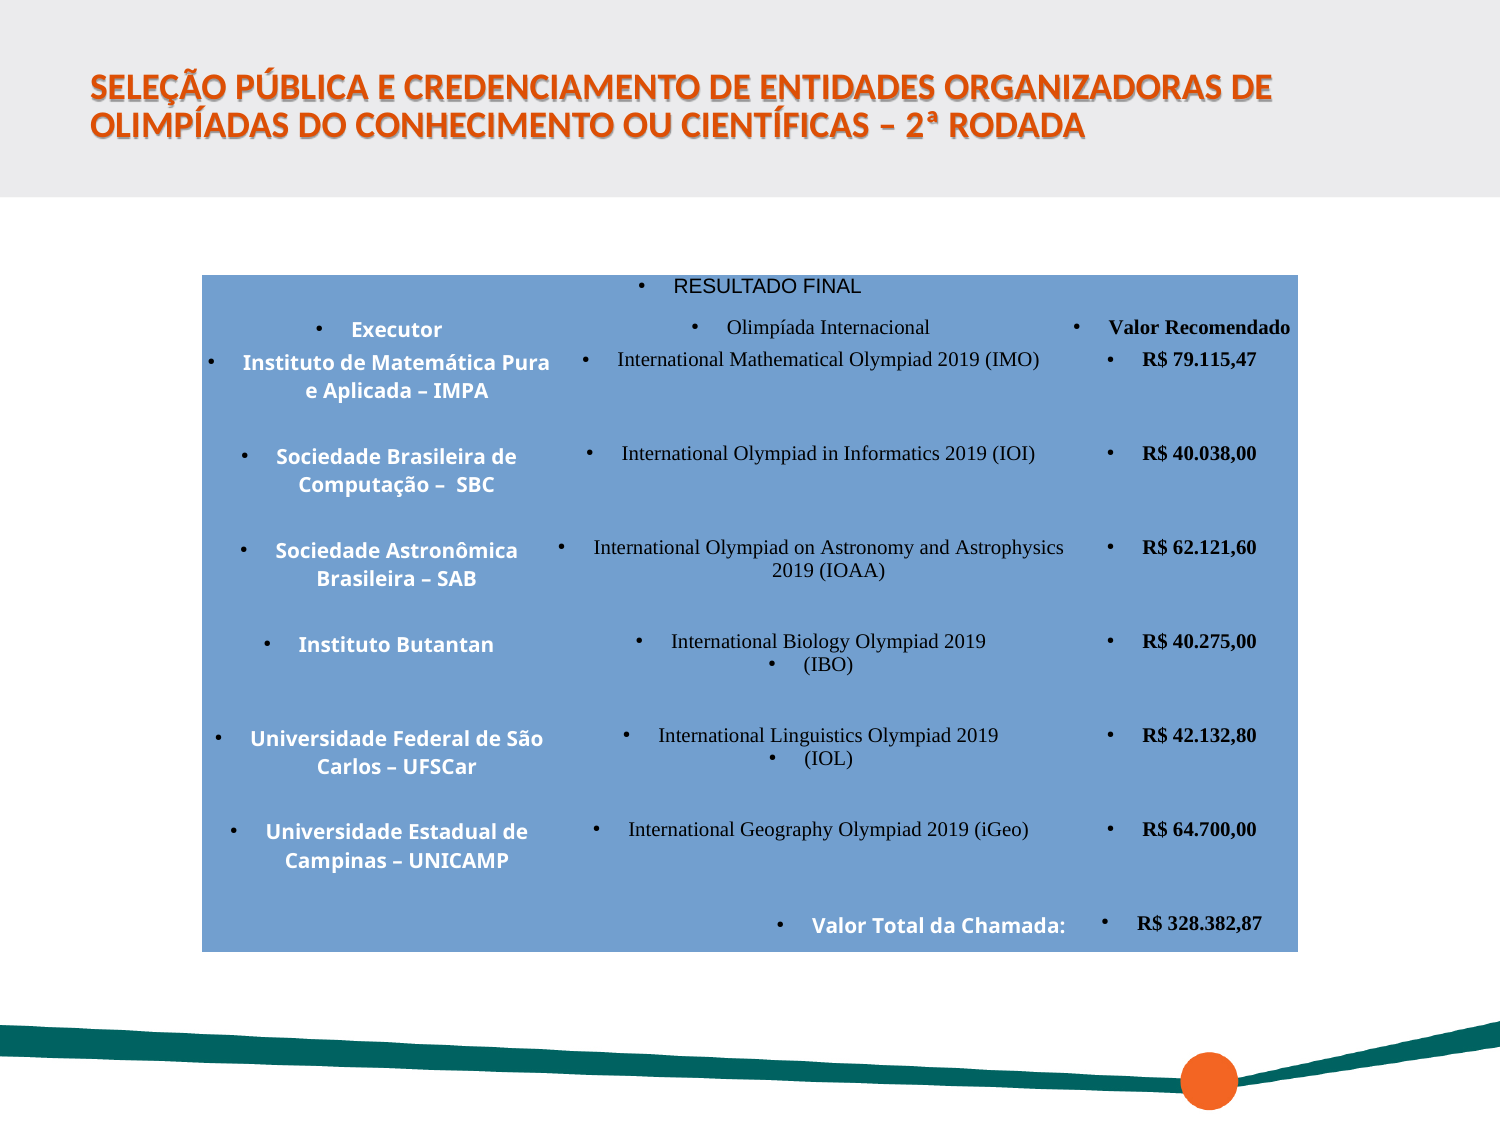

# SELEÇÃO PÚBLICA E CREDENCIAMENTO DE ENTIDADES ORGANIZADORAS DE OLIMPÍADAS DO CONHECIMENTO OU CIENTÍFICAS – 2ª RODADA
| RESULTADO FINAL | | |
| --- | --- | --- |
| Executor | Olimpíada Internacional | Valor Recomendado |
| Instituto de Matemática Pura e Aplicada – IMPA | International Mathematical Olympiad 2019 (IMO) | R$ 79.115,47 |
| Sociedade Brasileira de Computação – SBC | International Olympiad in Informatics 2019 (IOI) | R$ 40.038,00 |
| Sociedade Astronômica Brasileira – SAB | International Olympiad on Astronomy and Astrophysics 2019 (IOAA) | R$ 62.121,60 |
| Instituto Butantan | International Biology Olympiad 2019 (IBO) | R$ 40.275,00 |
| Universidade Federal de São Carlos – UFSCar | International Linguistics Olympiad 2019 (IOL) | R$ 42.132,80 |
| Universidade Estadual de Campinas – UNICAMP | International Geography Olympiad 2019 (iGeo) | R$ 64.700,00 |
| Valor Total da Chamada: | | R$ 328.382,87 |